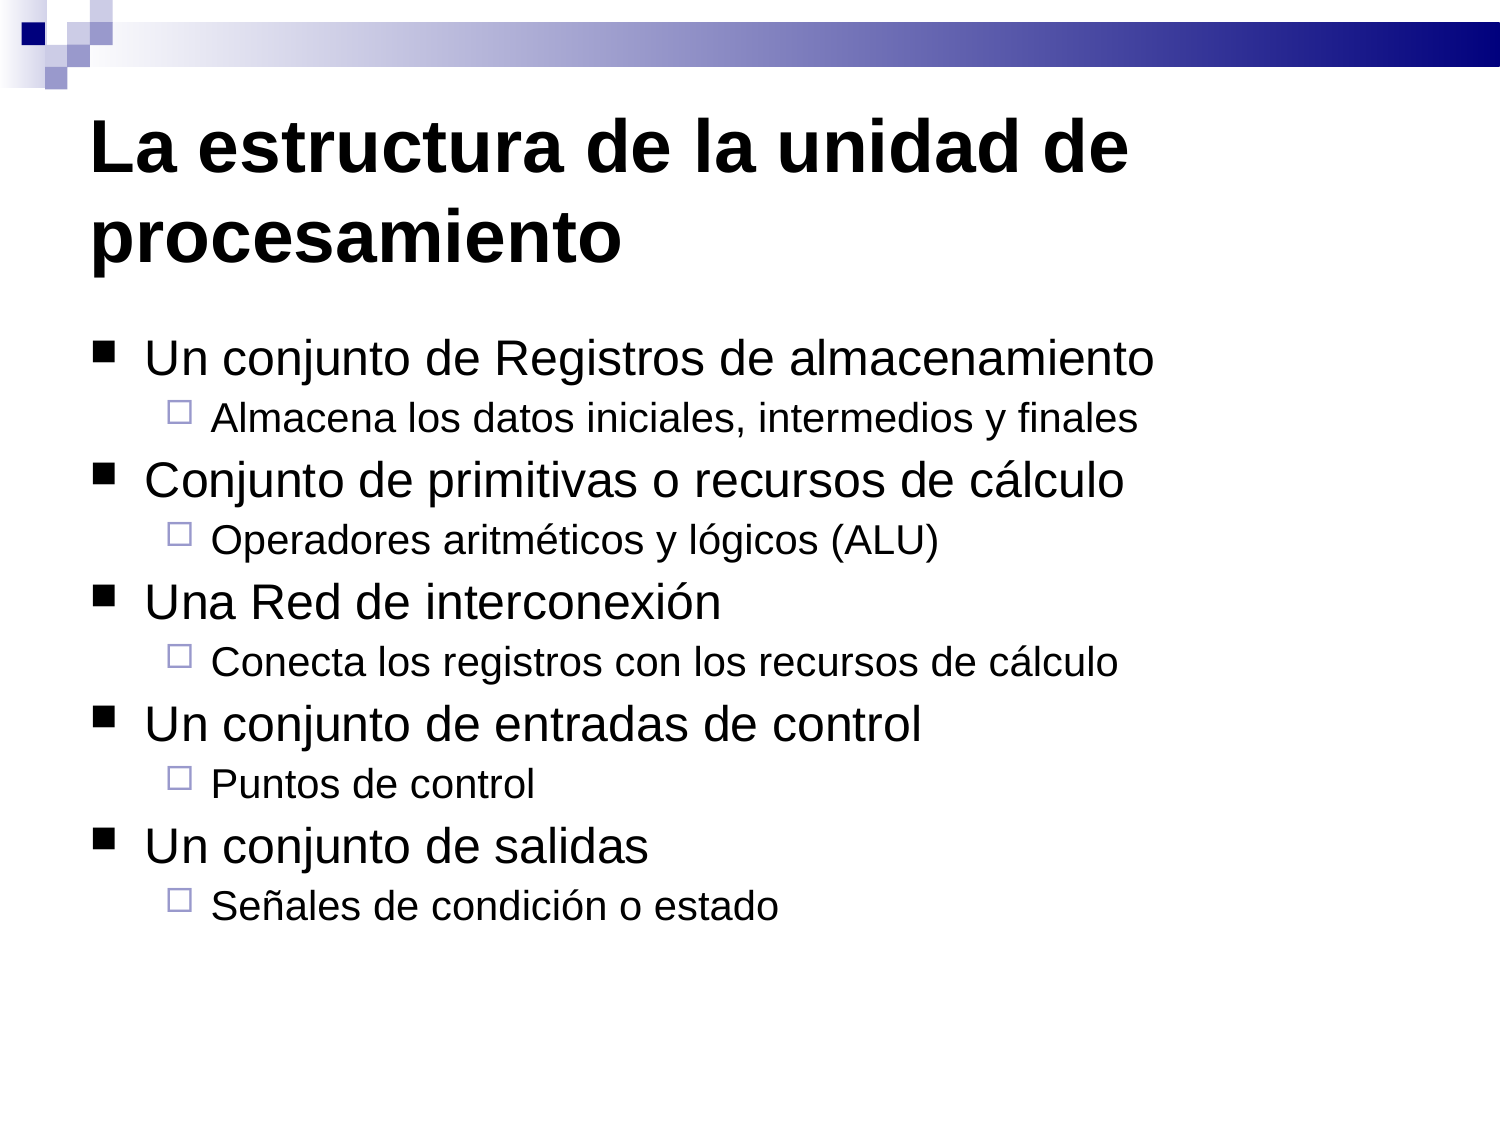

# La estructura de la unidad de procesamiento
Un conjunto de Registros de almacenamiento
Almacena los datos iniciales, intermedios y finales
Conjunto de primitivas o recursos de cálculo
Operadores aritméticos y lógicos (ALU)‏
Una Red de interconexión
Conecta los registros con los recursos de cálculo
Un conjunto de entradas de control
Puntos de control
Un conjunto de salidas
Señales de condición o estado